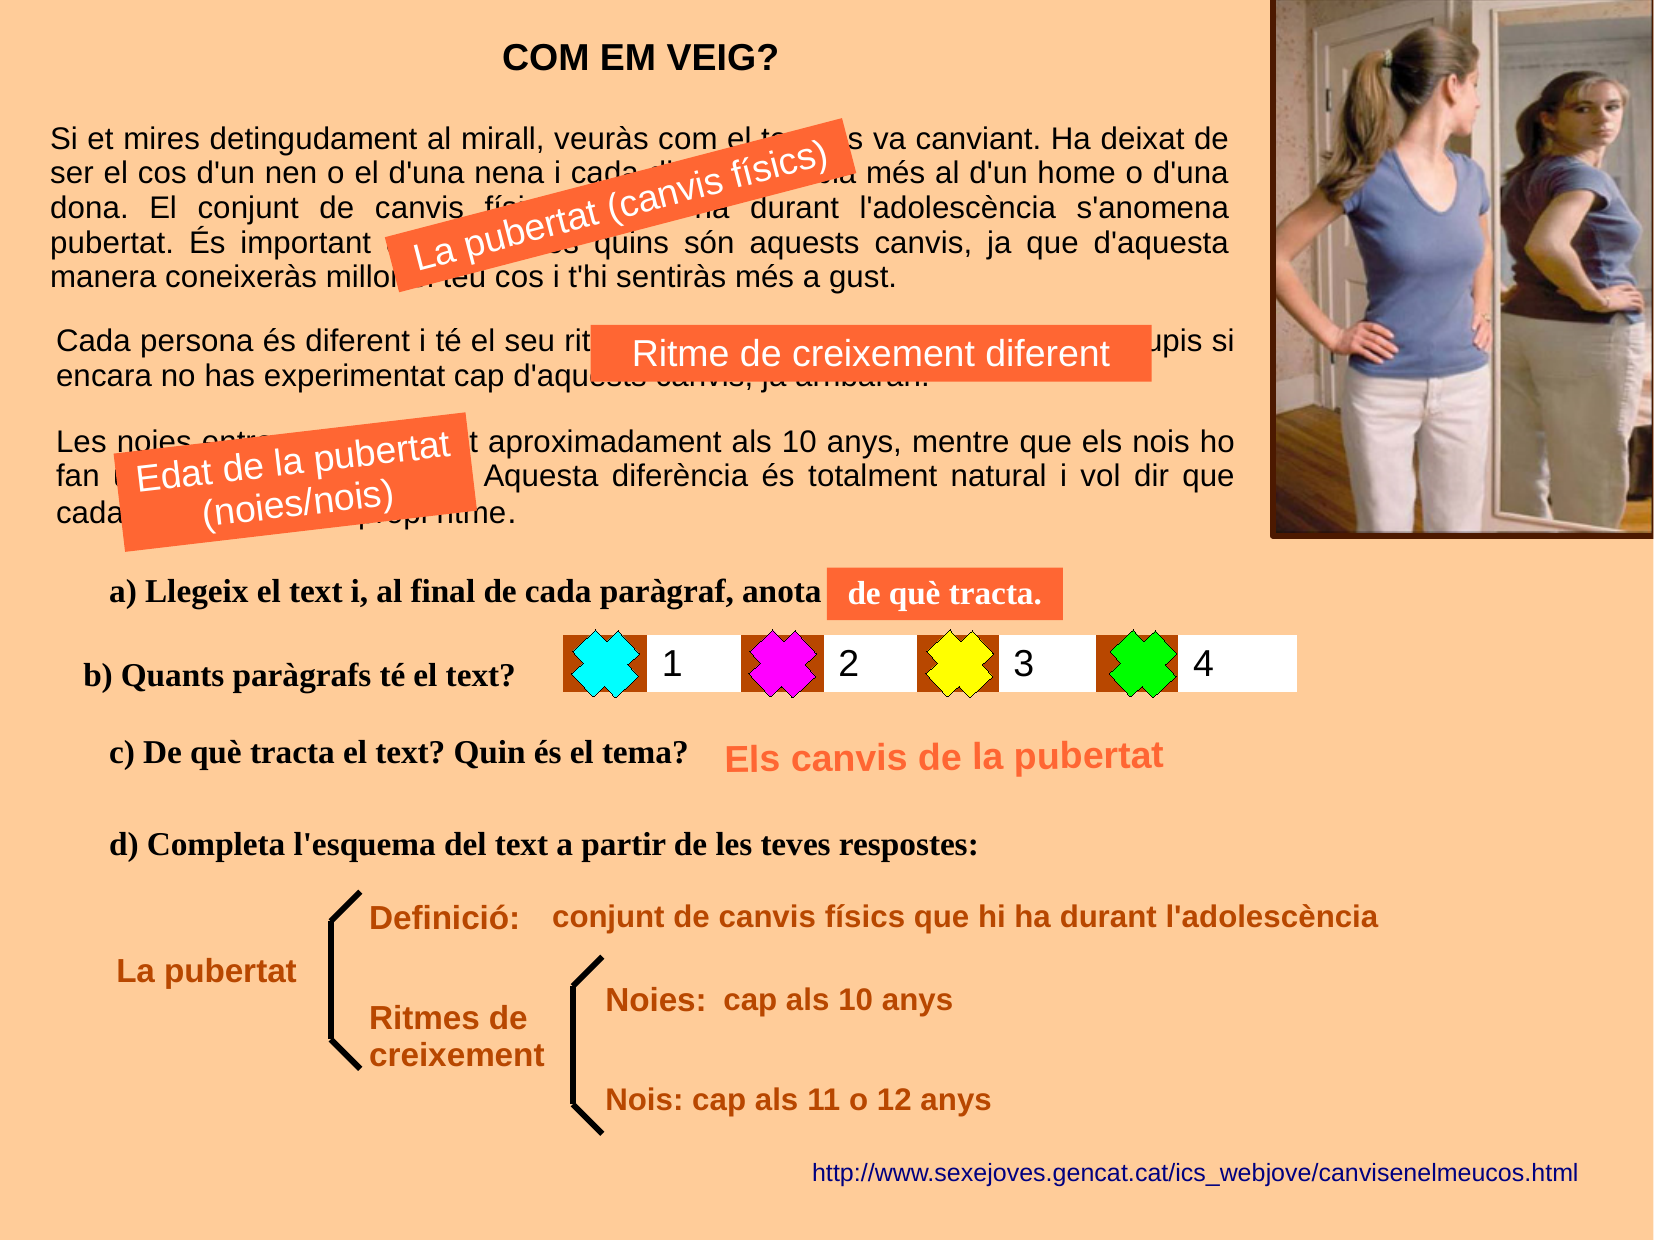

COM EM VEIG?
Si et mires detingudament al mirall, veuràs com el teu cos va canviant. Ha deixat de ser el cos d'un nen o el d'una nena i cada dia s'assembla més al d'un home o d'una dona. El conjunt de canvis físics que hi ha durant l'adolescència s'anomena pubertat. És important que sàpigues quins són aquests canvis, ja que d'aquesta manera coneixeràs millor el teu cos i t'hi sentiràs més a gust.
La pubertat (canvis físics)
Cada persona és diferent i té el seu ritme de creixement. Per tant, no et preocupis si encara no has experimentat cap d'aquests canvis, ja arribaran.
Ritme de creixement diferent
Les noies entren a la pubertat aproximadament als 10 anys, mentre que els nois ho fan un o dos anys més tard. Aquesta diferència és totalment natural i vol dir que cada cos creix al seu propi ritme.
Edat de la pubertat (noies/nois)
a) Llegeix el text i, al final de cada paràgraf, anota de què tracta.
de què tracta.
| | 1 | | 2 | | 3 | | 4 |
| --- | --- | --- | --- | --- | --- | --- | --- |
b) Quants paràgrafs té el text?
c) De què tracta el text? Quin és el tema?
Els canvis de la pubertat
d) Completa l'esquema del text a partir de les teves respostes:
conjunt de canvis físics que hi ha durant l'adolescència
Definició:
La pubertat
cap als 10 anys
Noies:
Ritmes de
creixement
Nois: cap als 11 o 12 anys
http://www.sexejoves.gencat.cat/ics_webjove/canvisenelmeucos.html